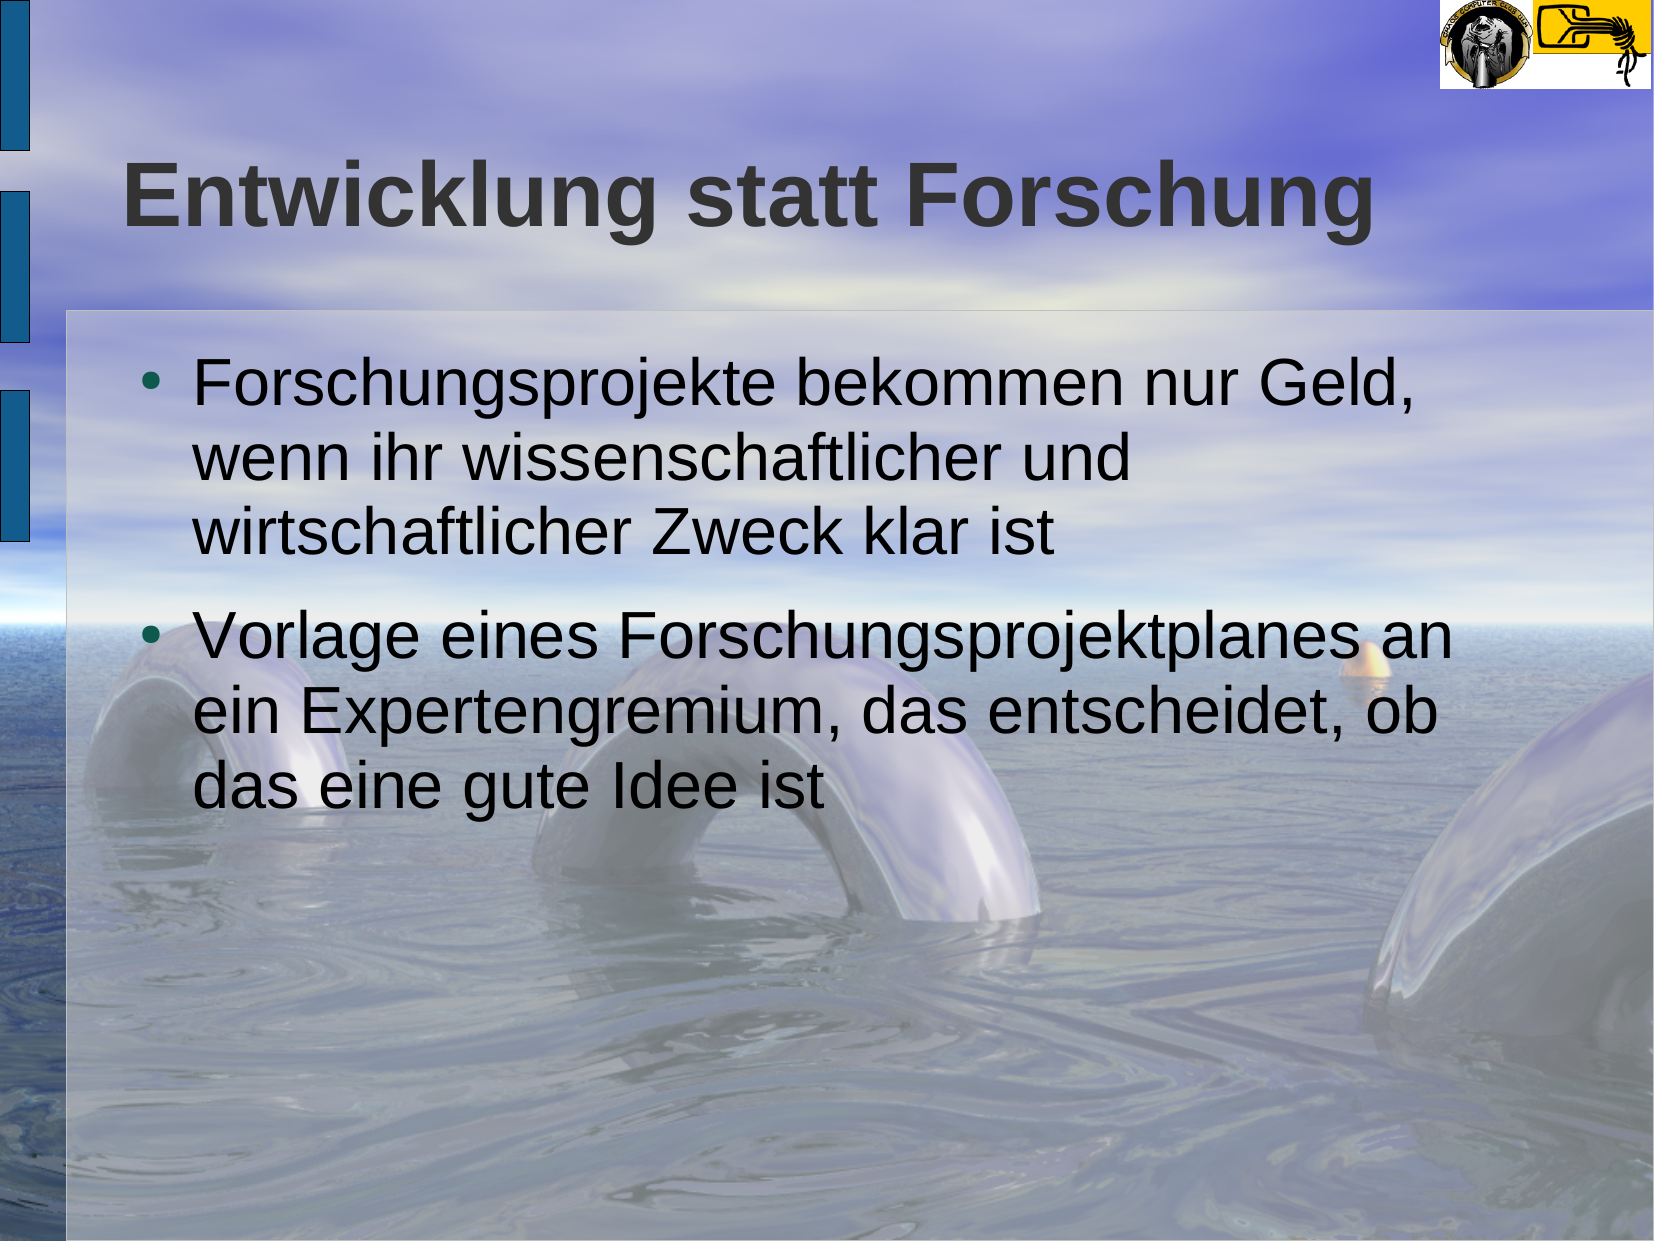

# Entwicklung statt Forschung
Forschungsprojekte bekommen nur Geld, wenn ihr wissenschaftlicher und wirtschaftlicher Zweck klar ist
Vorlage eines Forschungsprojektplanes an ein Expertengremium, das entscheidet, ob das eine gute Idee ist